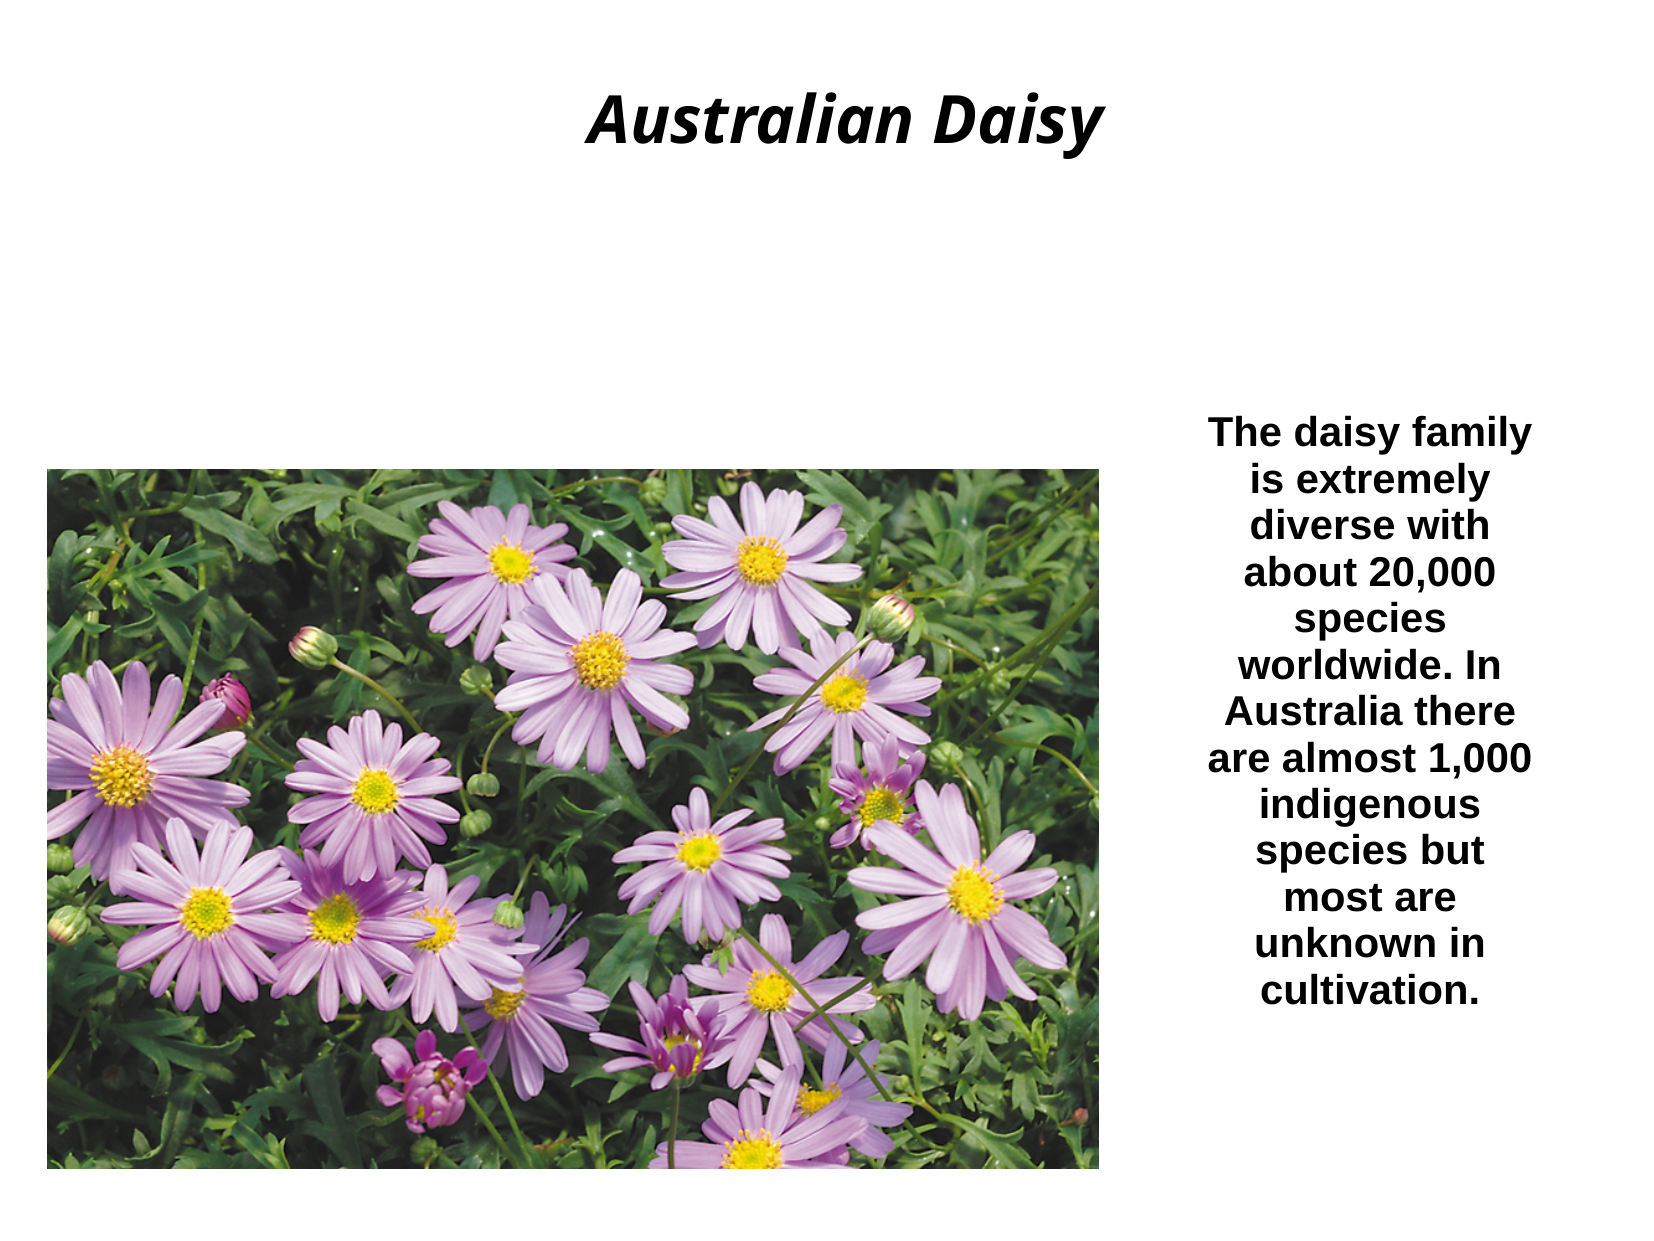

Australian Daisy
The daisy family is extremely diverse with about 20,000 species worldwide. In Australia there are almost 1,000 indigenous species but most are unknown in cultivation.